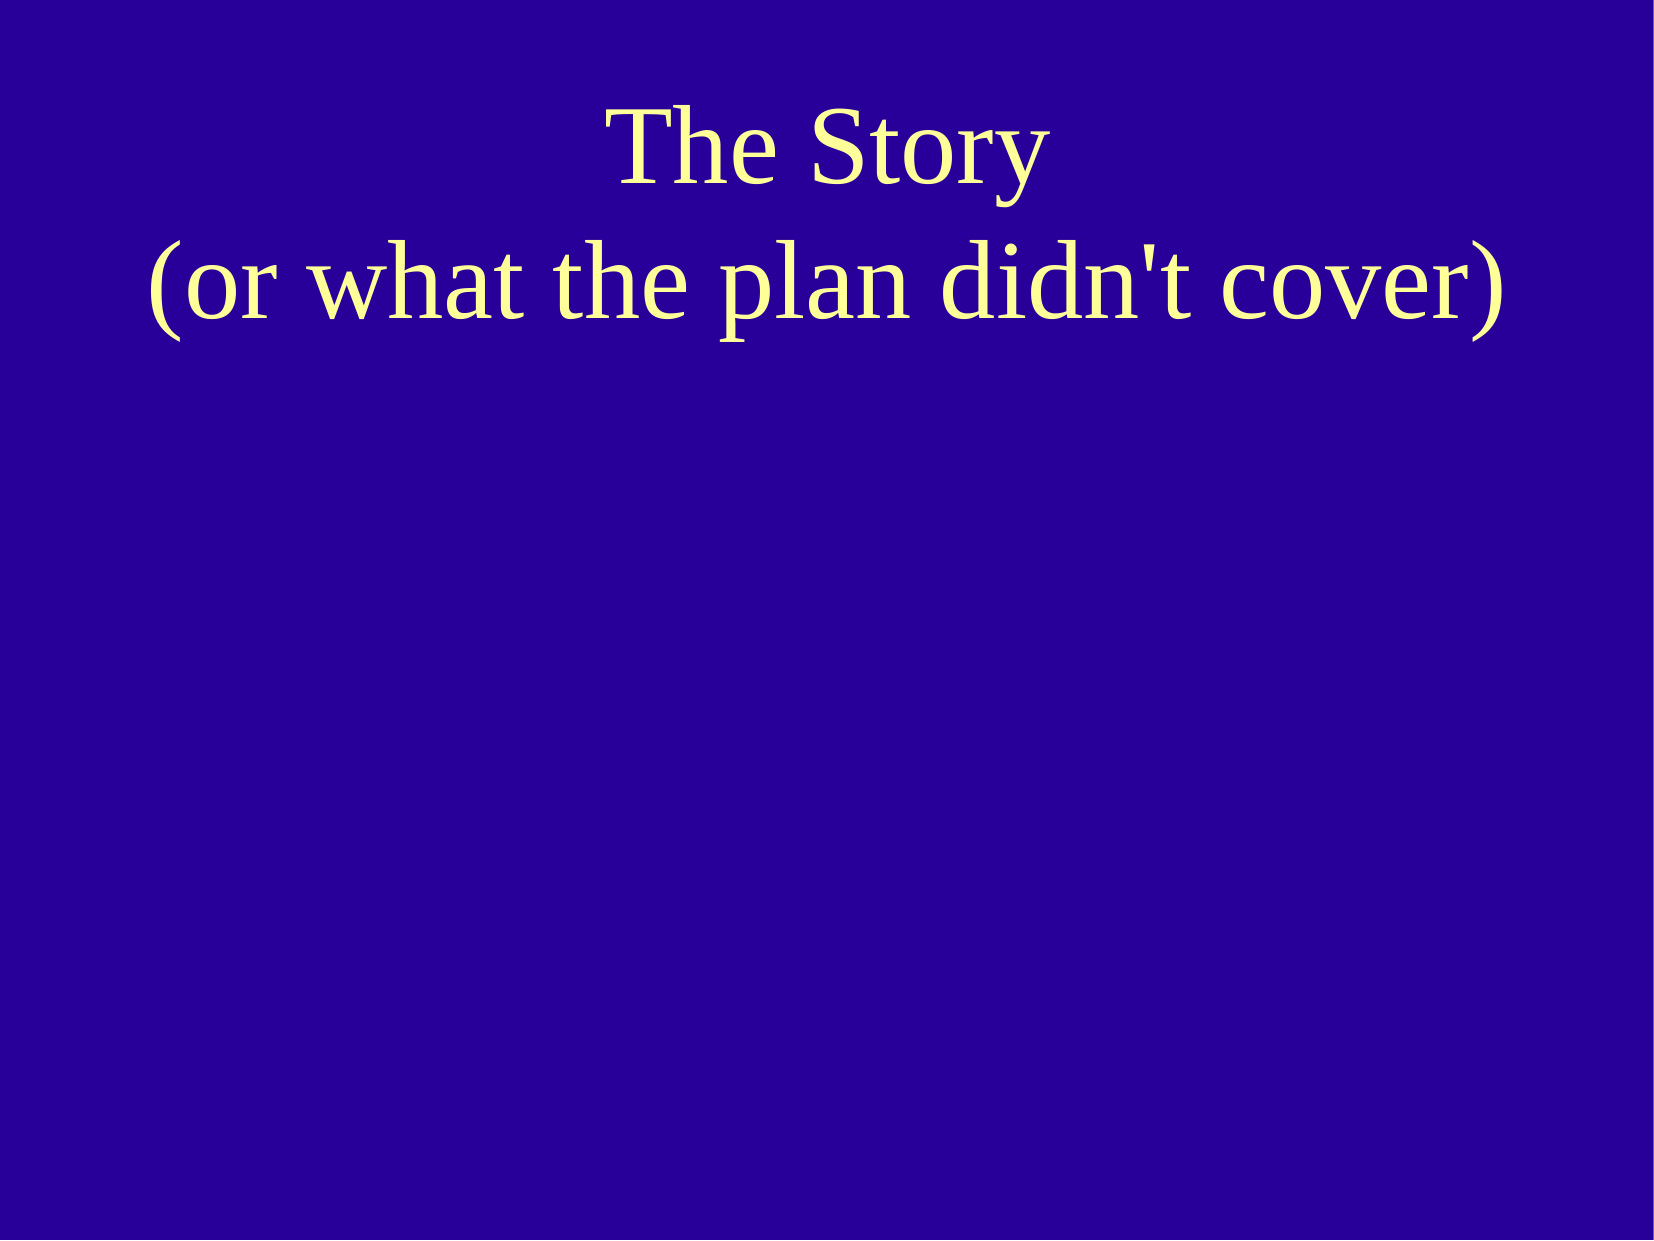

# The Story (or what the plan didn't cover)